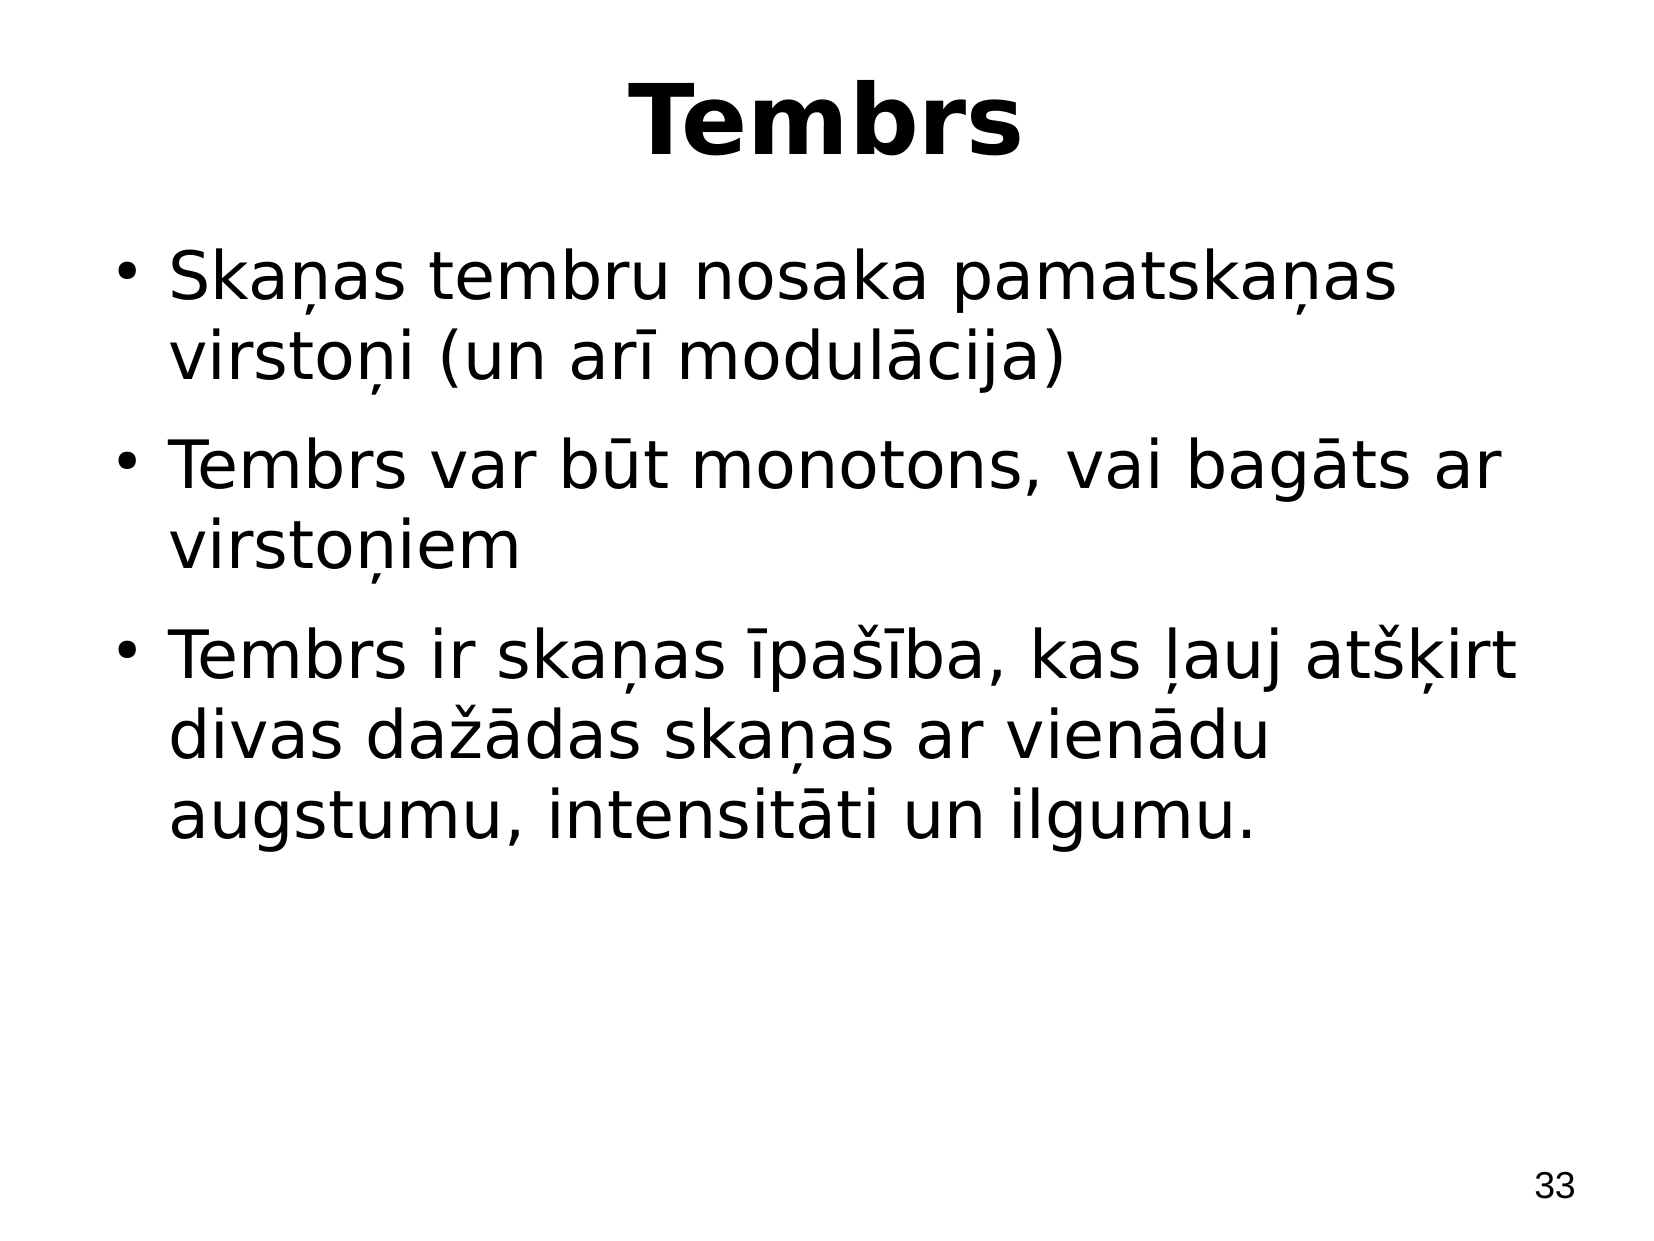

# Tembrs
Skaņas tembru nosaka pamatskaņas virstoņi (un arī modulācija)
Tembrs var būt monotons, vai bagāts ar virstoņiem
Tembrs ir skaņas īpašība, kas ļauj atšķirt divas dažādas skaņas ar vienādu augstumu, intensitāti un ilgumu.